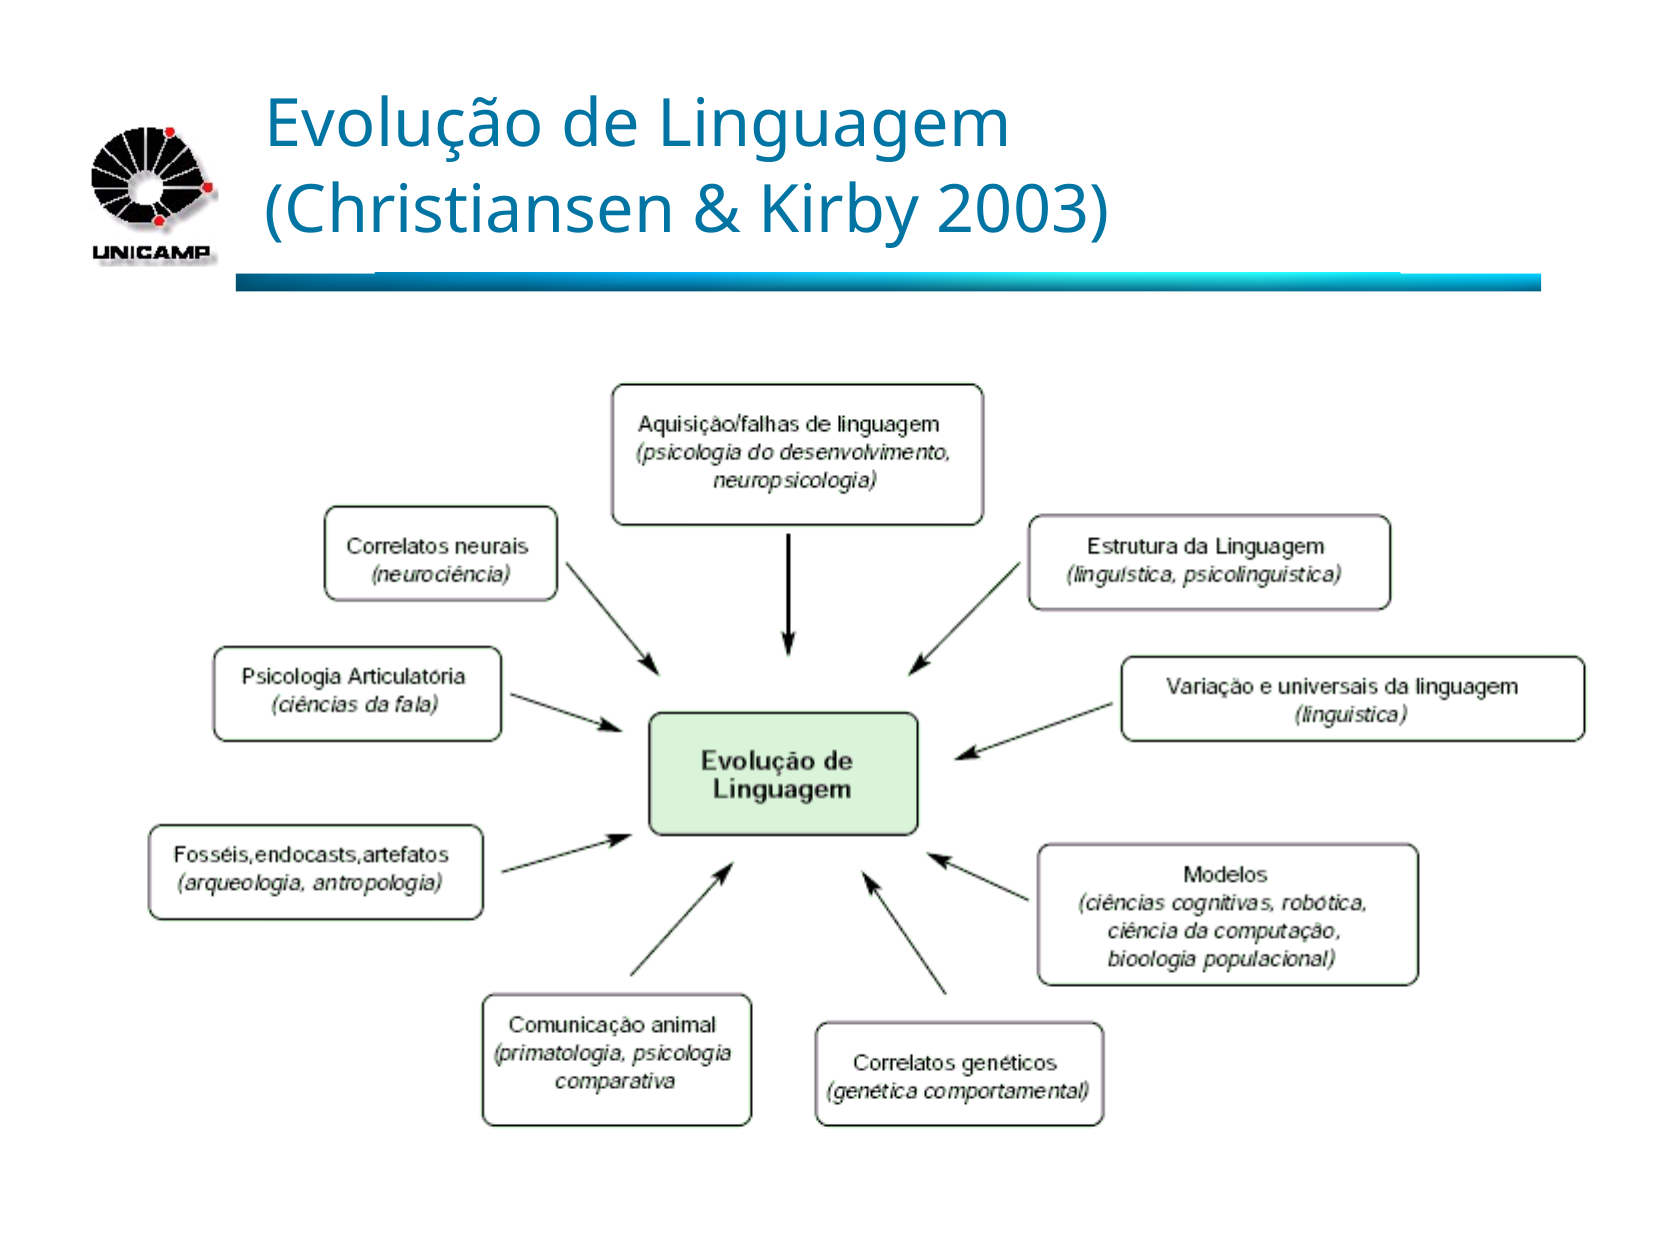

# Evolução de Linguagem (Christiansen & Kirby 2003)